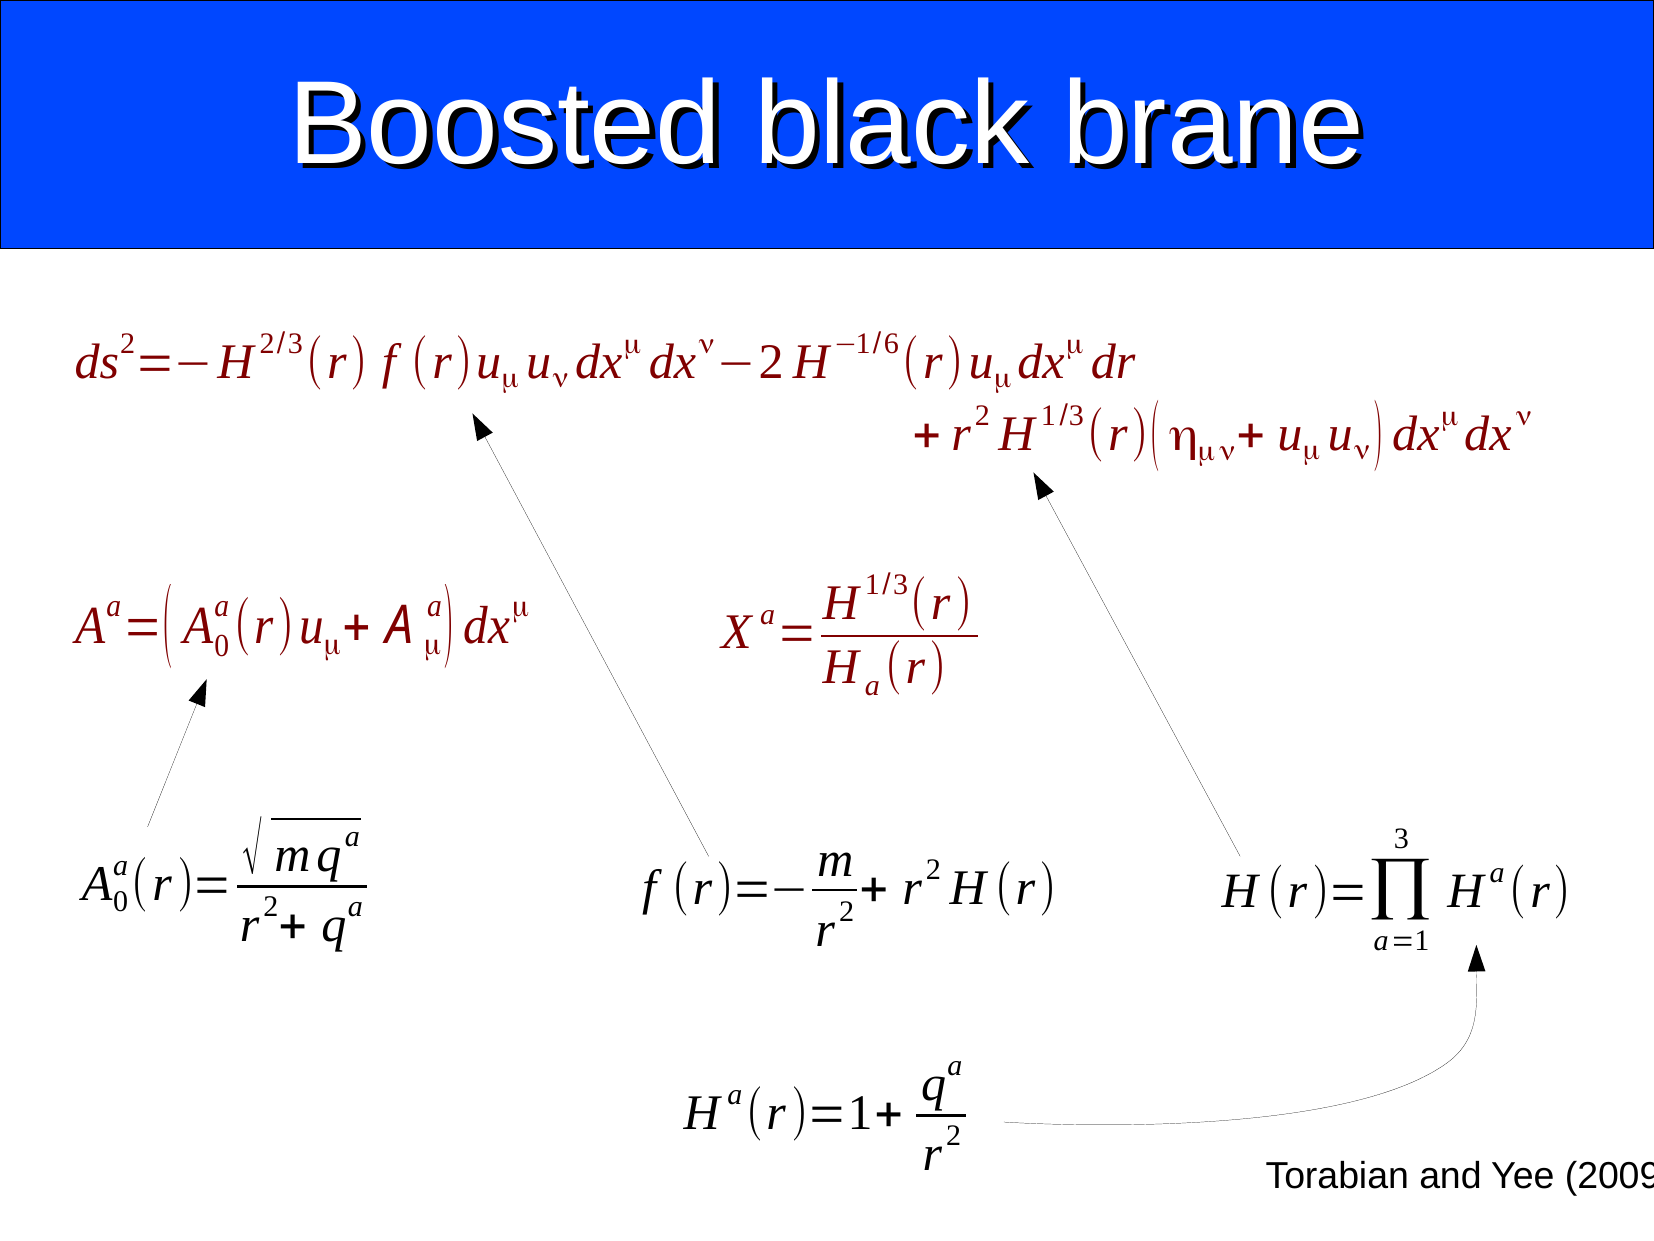

# Boosted black brane
Torabian and Yee (2009)